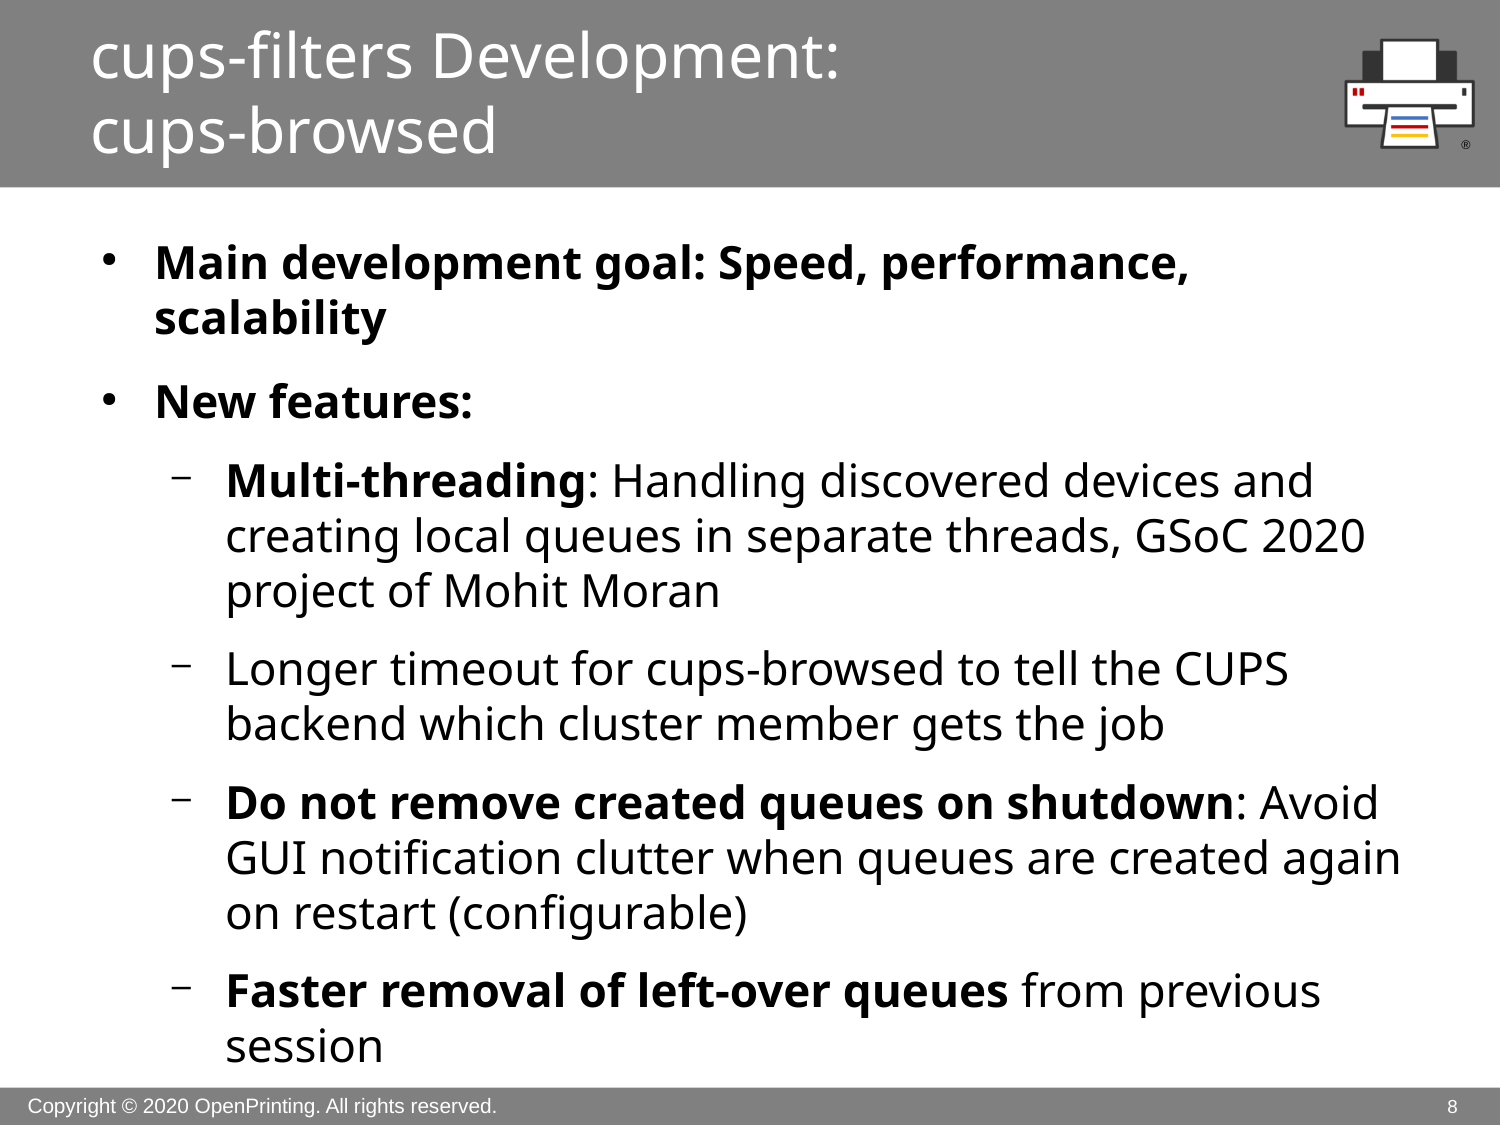

cups-filters Development:
cups-browsed
# Main development goal: Speed, performance, scalability
New features:
Multi-threading: Handling discovered devices and creating local queues in separate threads, GSoC 2020 project of Mohit Moran
Longer timeout for cups-browsed to tell the CUPS backend which cluster member gets the job
Do not remove created queues on shutdown: Avoid GUI notification clutter when queues are created again on restart (configurable)
Faster removal of left-over queues from previous session